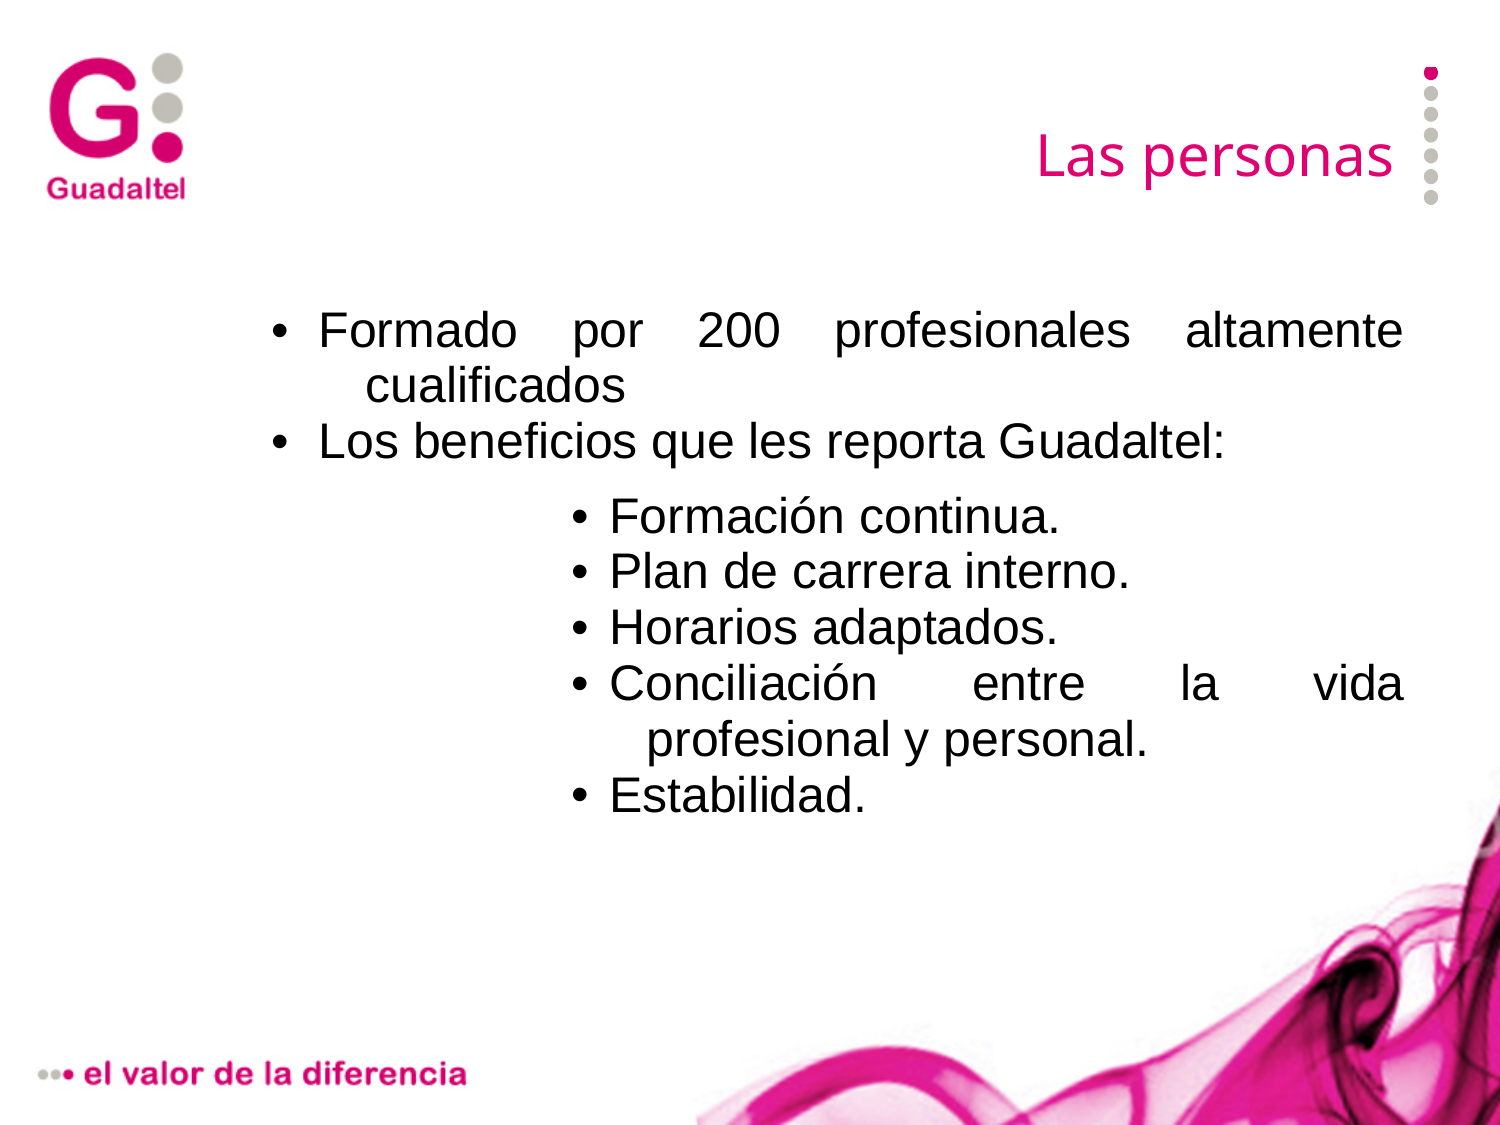

Las personas
Formado por 200 profesionales altamente cualificados
Los beneficios que les reporta Guadaltel:
Formación continua.
Plan de carrera interno.
Horarios adaptados.
Conciliación entre la vida profesional y personal.
Estabilidad.